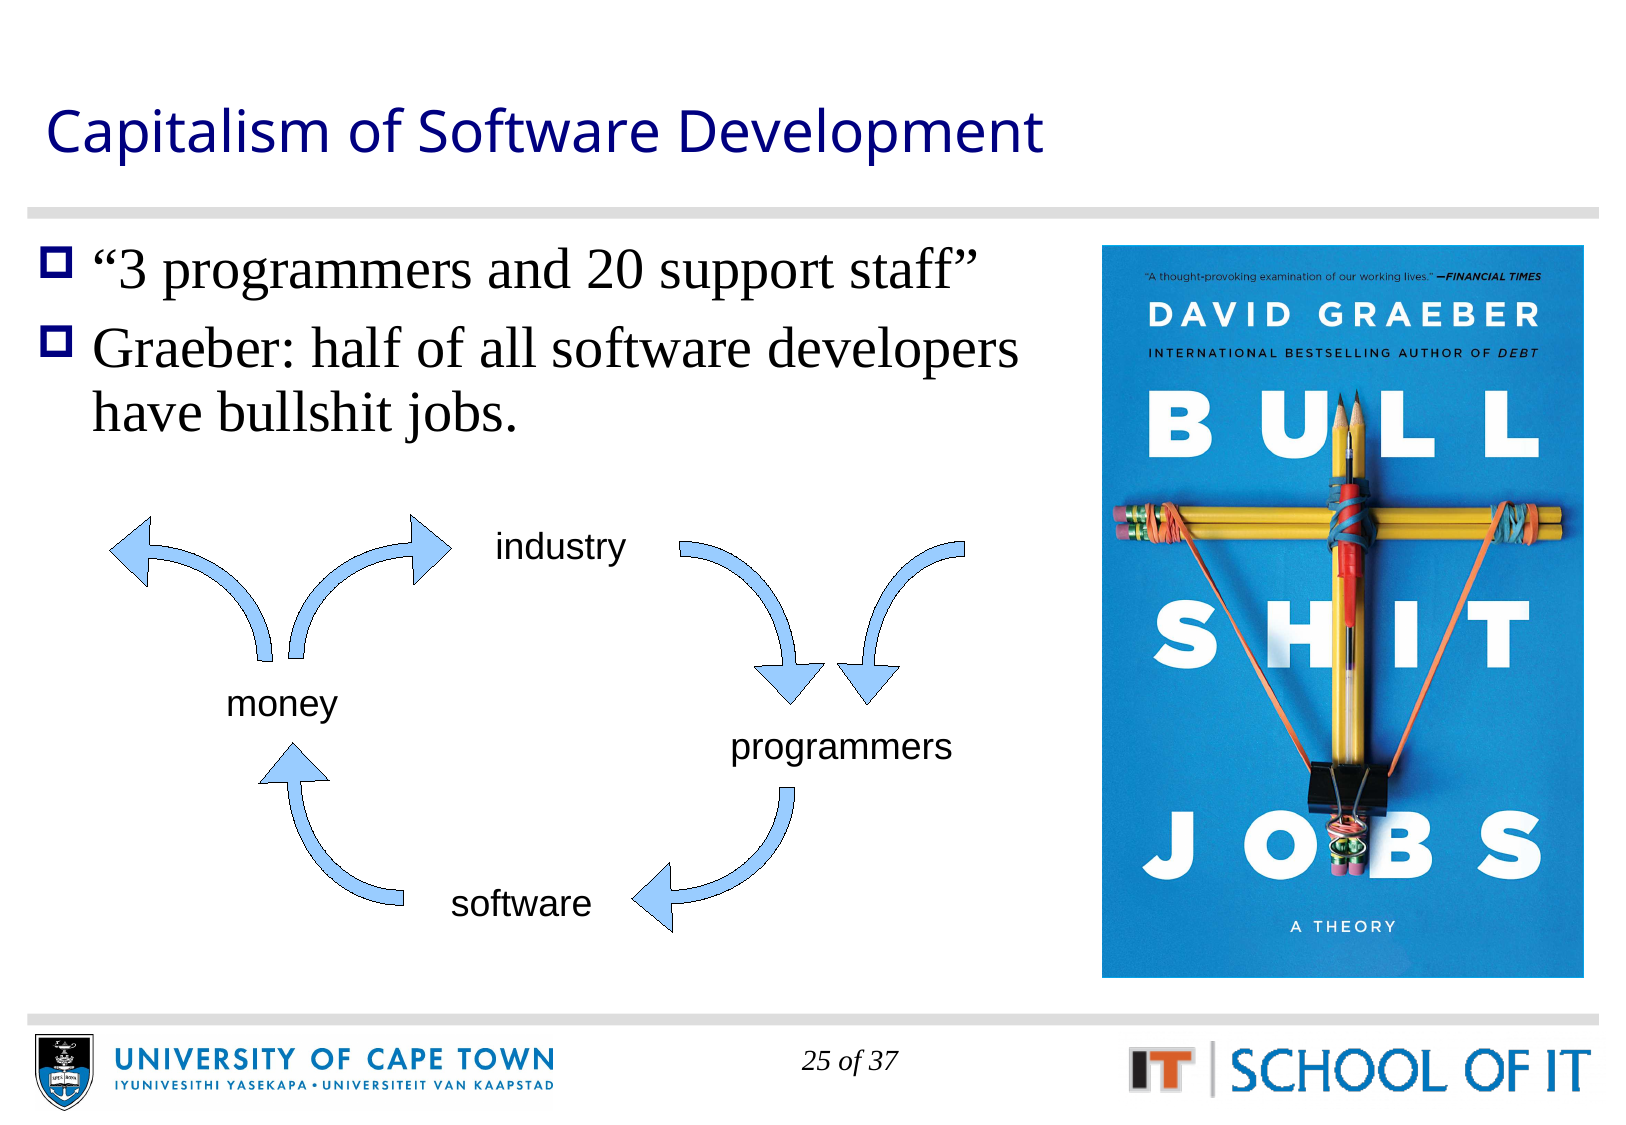

# Capitalism of Software Development
“3 programmers and 20 support staff”
Graeber: half of all software developers
have bullshit jobs.
industry
money
programmers
software
25